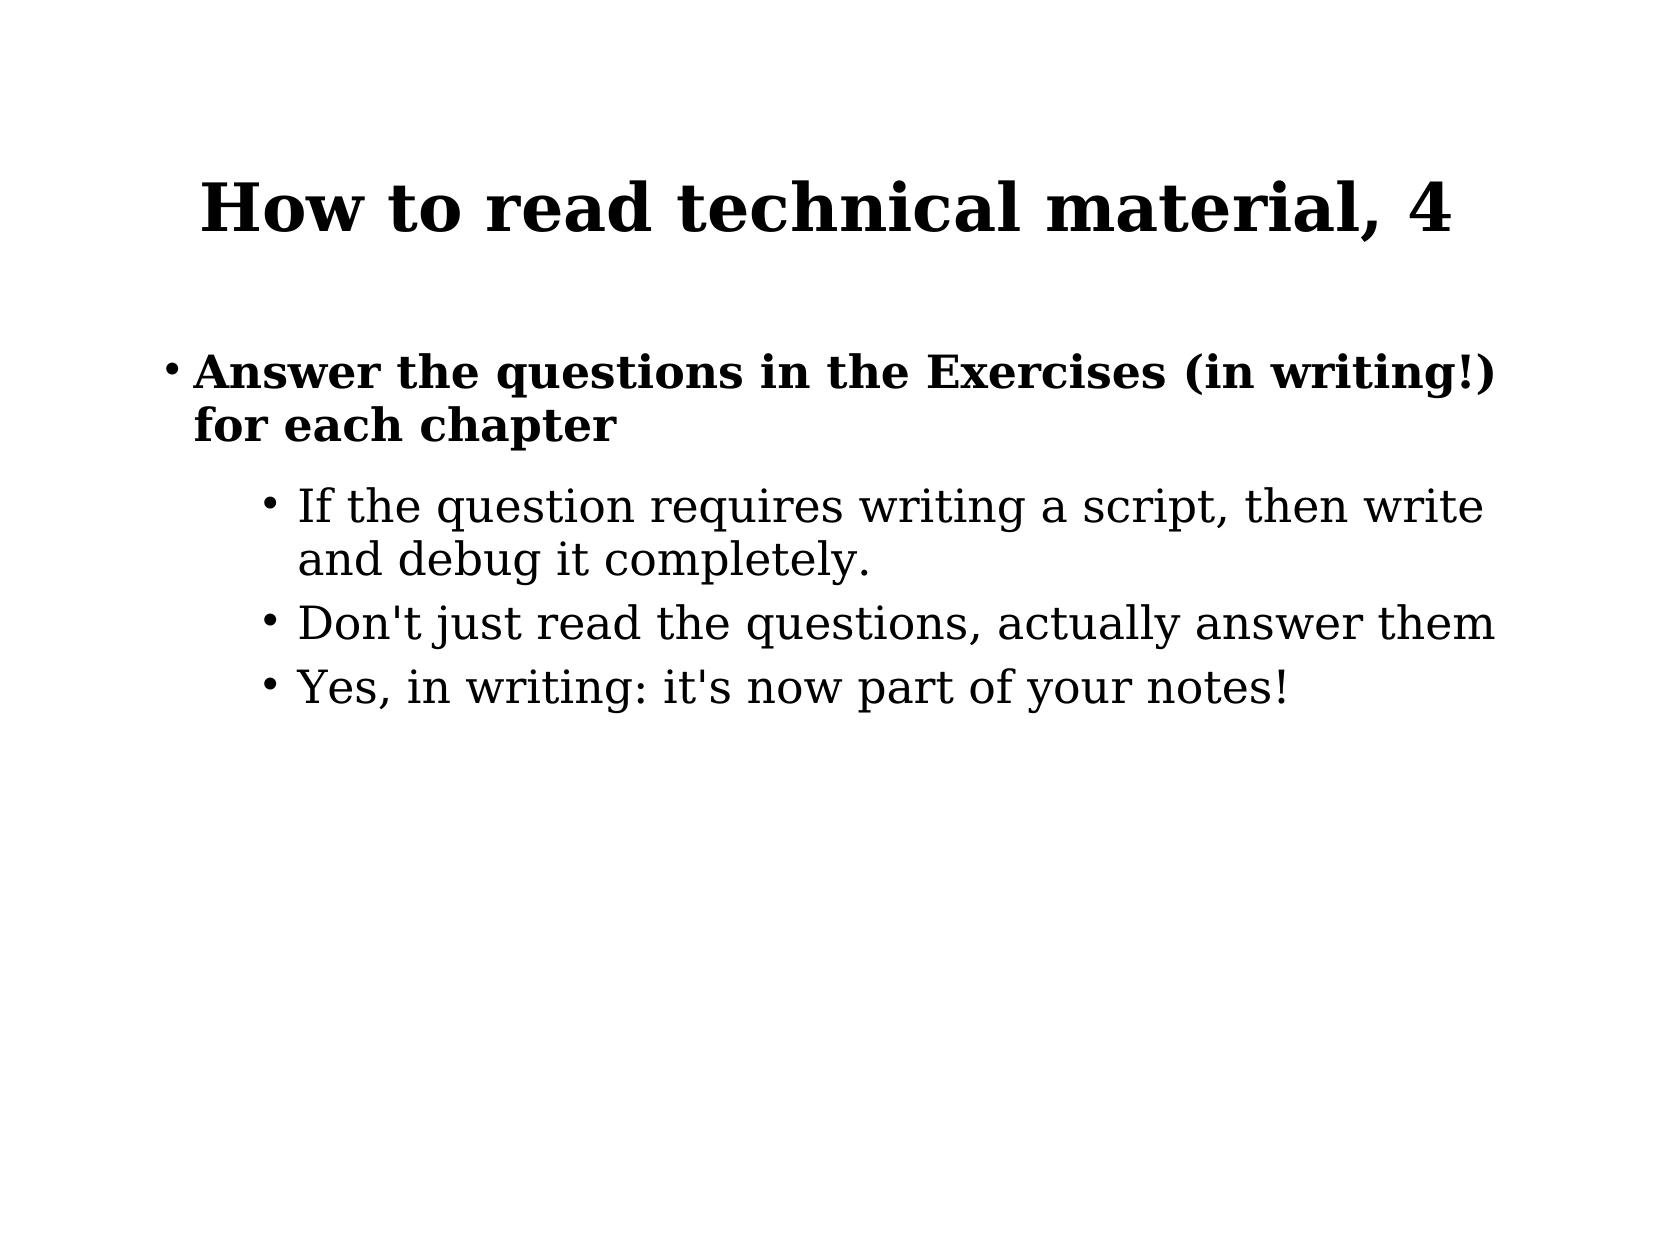

# How to read technical material, 4
Answer the questions in the Exercises (in writing!) for each chapter
If the question requires writing a script, then write and debug it completely.
Don't just read the questions, actually answer them
Yes, in writing: it's now part of your notes!